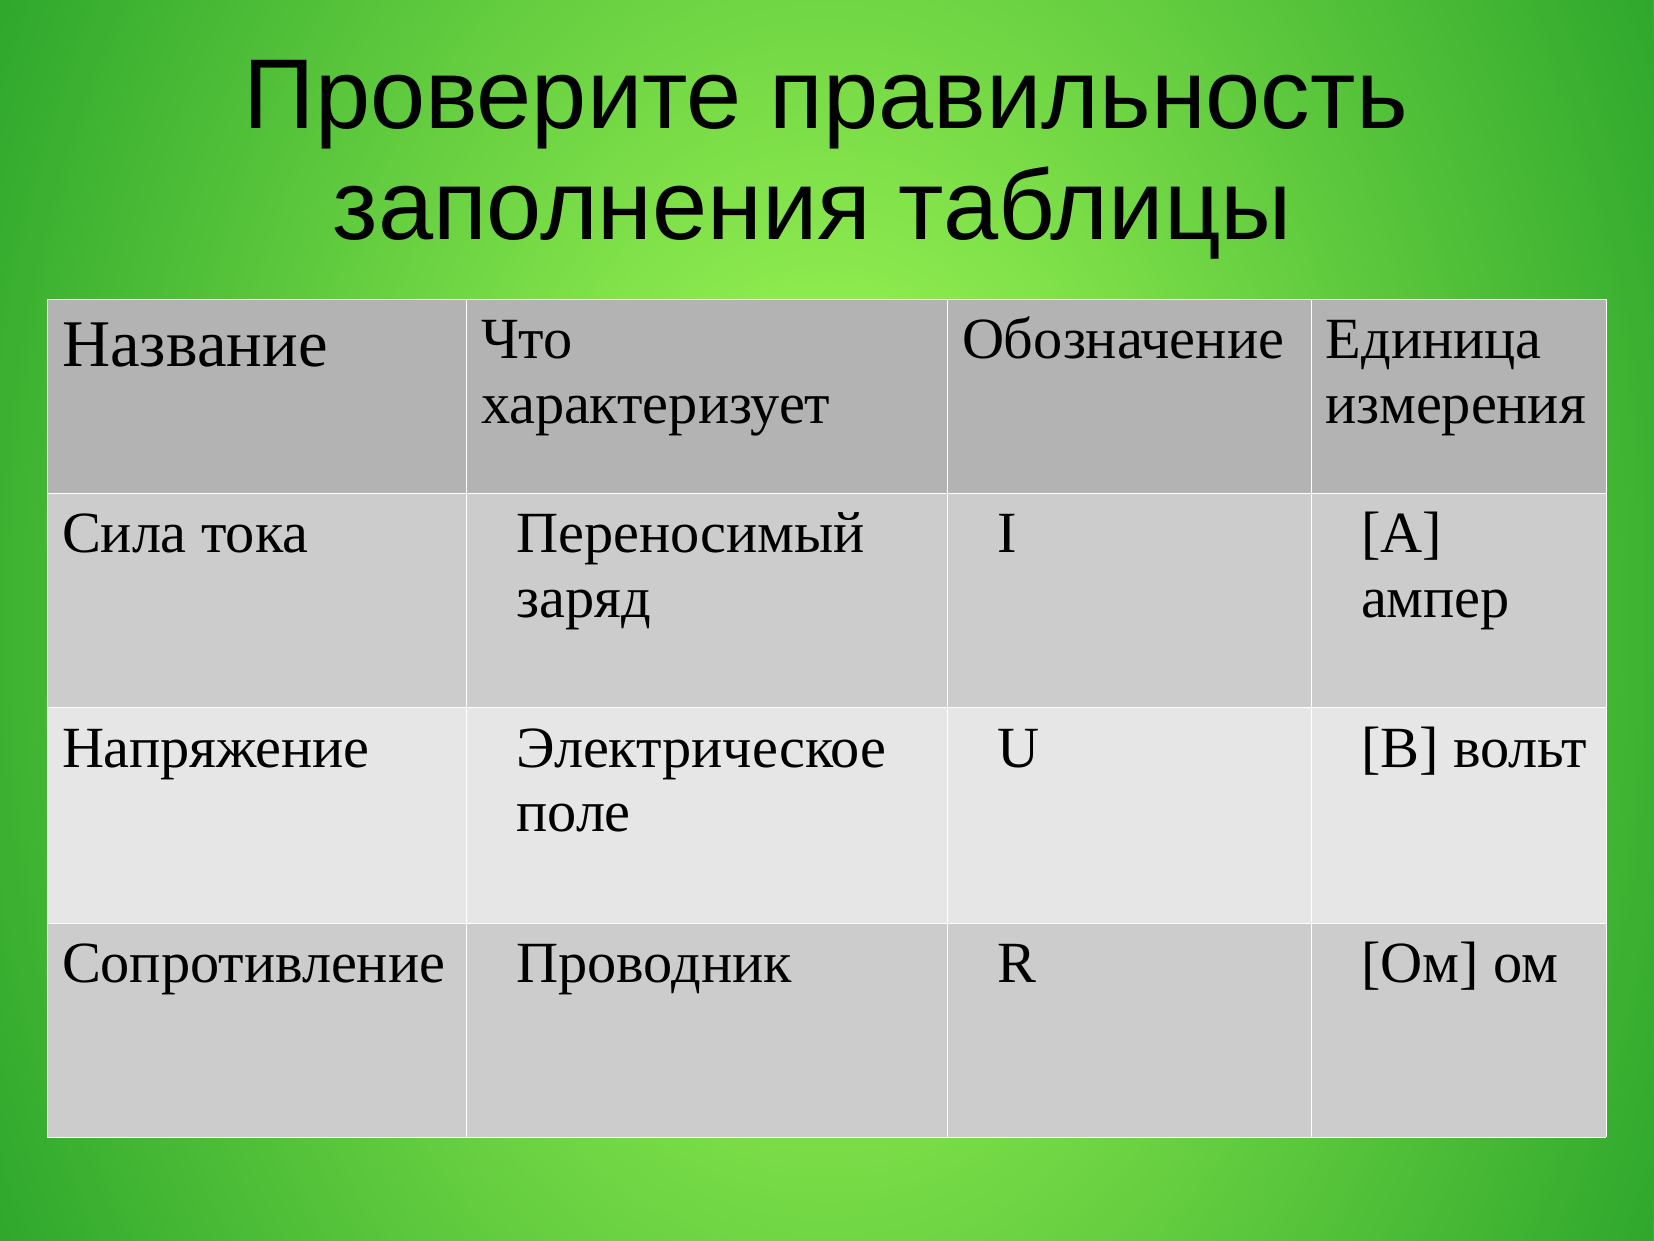

# Проверите правильность заполнения таблицы
| Название | Что характеризует | Обозначение | Единица измерения |
| --- | --- | --- | --- |
| Сила тока | Переносимый заряд | I | [A] ампер |
| Напряжение | Электрическое поле | U | [В] вольт |
| Сопротивление | Проводник | R | [Ом] ом |